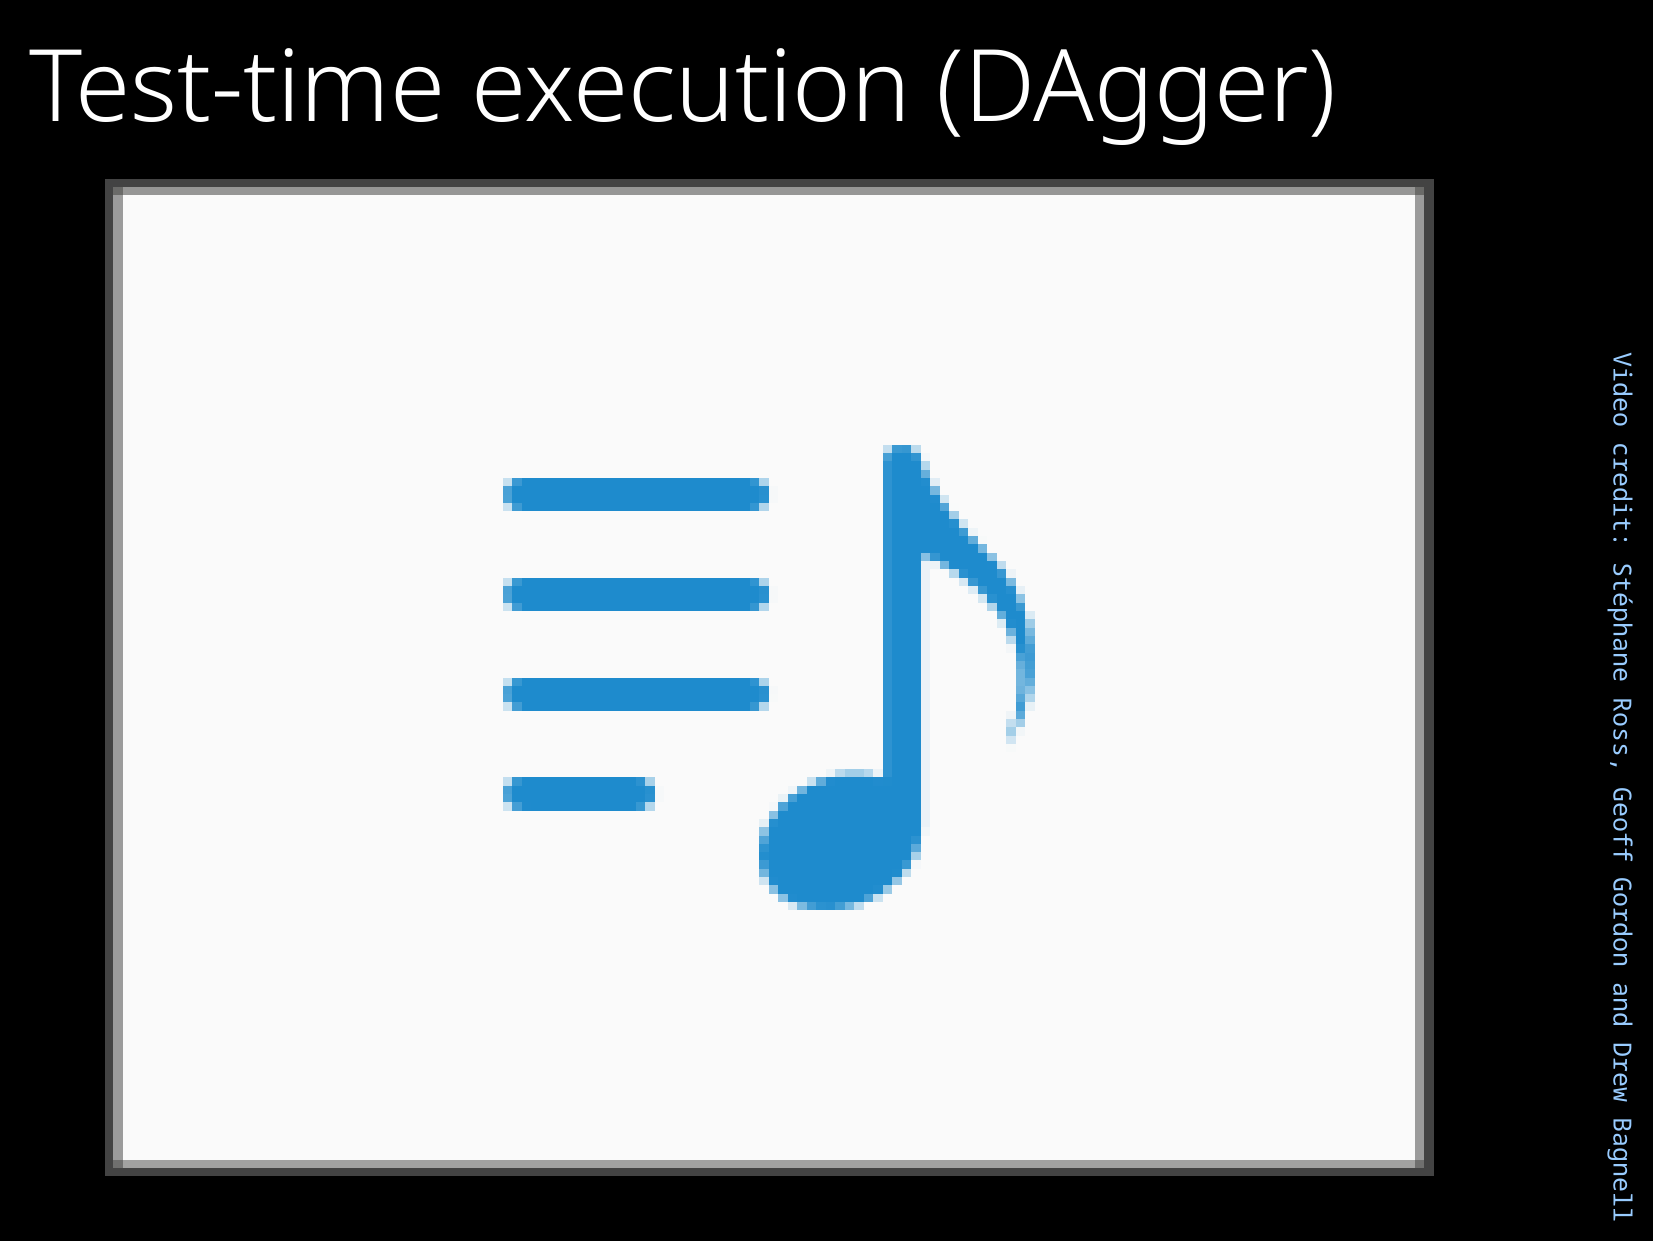

# Test-time execution (DAgger)
Video credit: Stéphane Ross, Geoff Gordon and Drew Bagnell